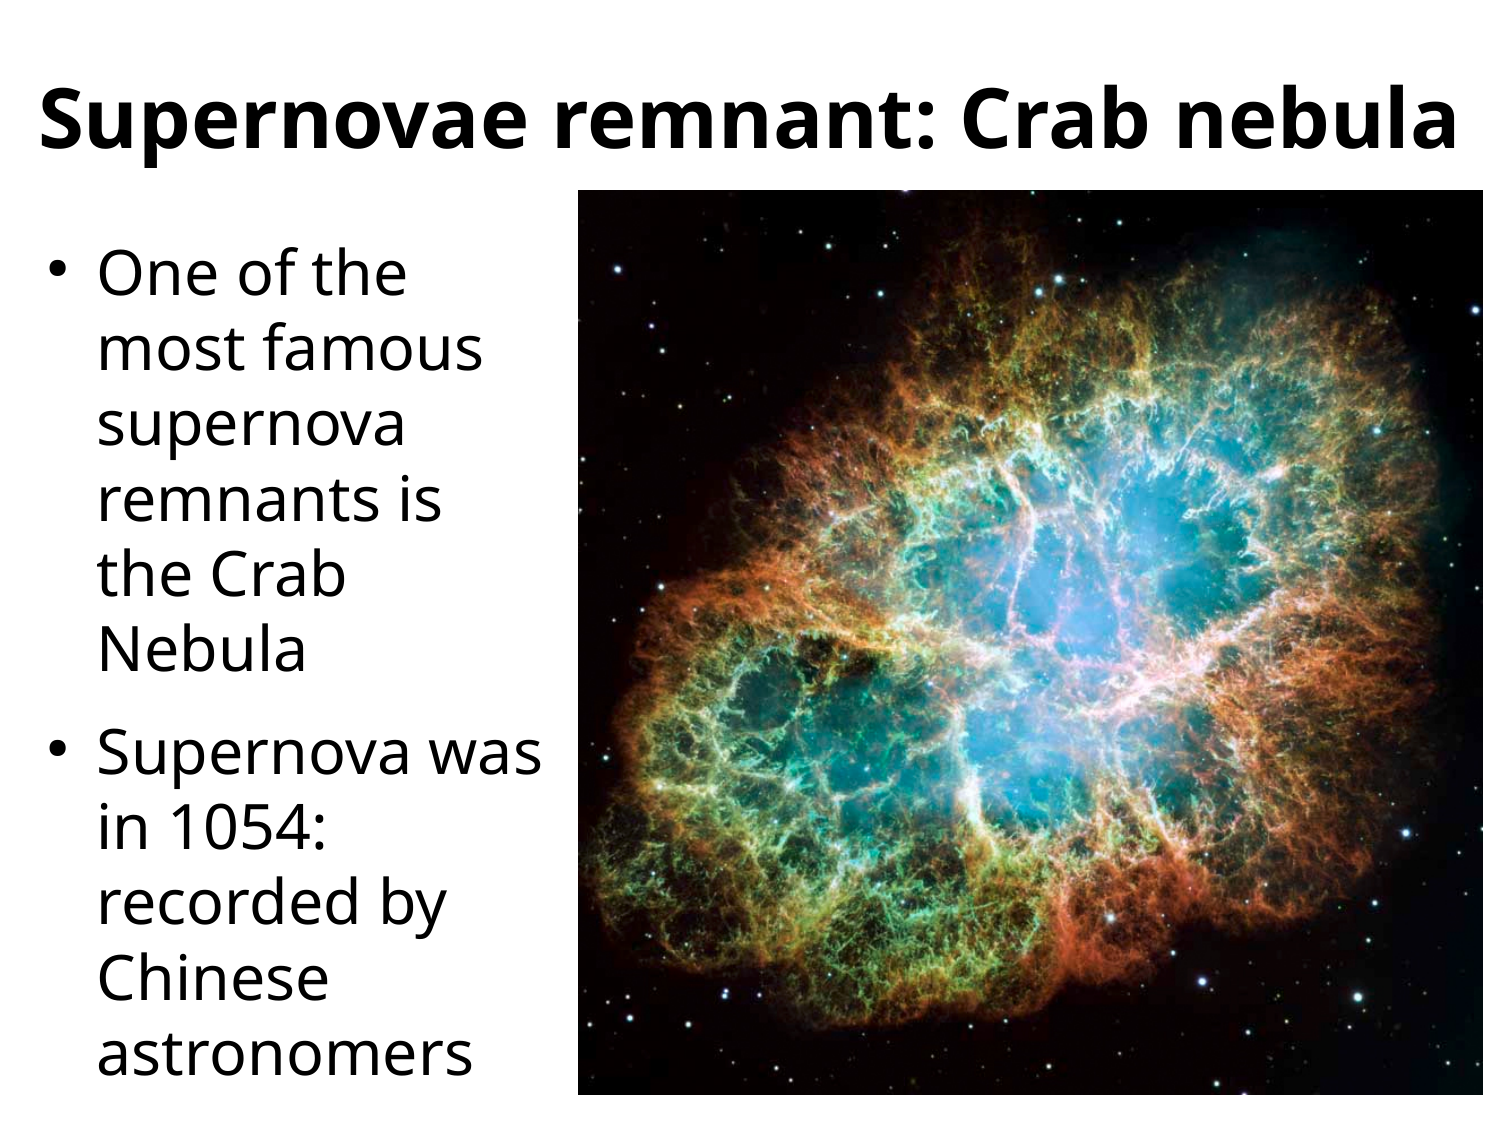

Supernovae remnant: Crab nebula
# One of the most famous supernova remnants is the Crab Nebula
Supernova was in 1054: recorded by Chinese astronomers